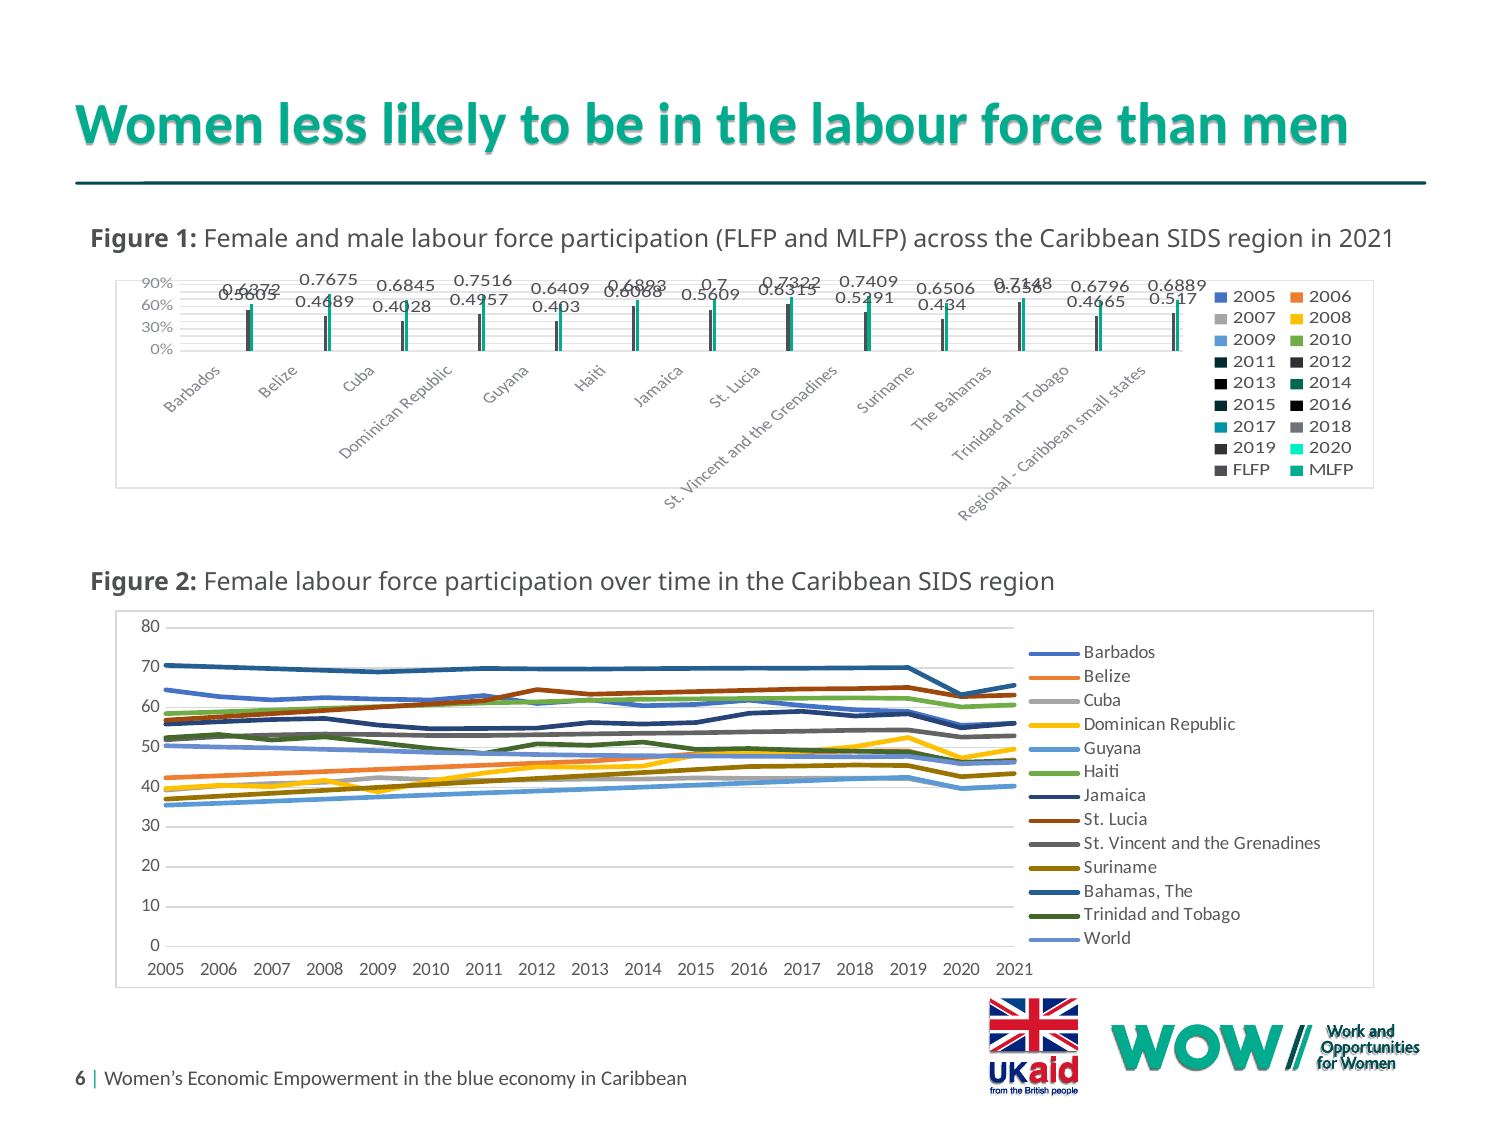

# Women less likely to be in the labour force than men
Figure 1: Female and male labour force participation (FLFP and MLFP) across the Caribbean SIDS region in 2021
### Chart
| Category | 2005 | 2006 | 2007 | 2008 | 2009 | 2010 | 2011 | 2012 | 2013 | 2014 | 2015 | 2016 | 2017 | 2018 | 2019 | 2020 | FLFP | MLFP |
|---|---|---|---|---|---|---|---|---|---|---|---|---|---|---|---|---|---|---|
| Barbados | None | None | None | None | None | None | None | None | None | None | None | None | None | None | None | None | 0.5605 | 0.6372 |
| Belize | None | None | None | None | None | None | None | None | None | None | None | None | None | None | None | None | 0.4689 | 0.7675 |
| Cuba | None | None | None | None | None | None | None | None | None | None | None | None | None | None | None | None | 0.4028 | 0.6845 |
| Dominican Republic | None | None | None | None | None | None | None | None | None | None | None | None | None | None | None | None | 0.4957 | 0.7516 |
| Guyana | None | None | None | None | None | None | None | None | None | None | None | None | None | None | None | None | 0.403 | 0.6409 |
| Haiti | None | None | None | None | None | None | None | None | None | None | None | None | None | None | None | None | 0.6068 | 0.6893 |
| Jamaica | None | None | None | None | None | None | None | None | None | None | None | None | None | None | None | None | 0.5609 | 0.7 |
| St. Lucia | None | None | None | None | None | None | None | None | None | None | None | None | None | None | None | None | 0.6315 | 0.7322 |
| St. Vincent and the Grenadines | None | None | None | None | None | None | None | None | None | None | None | None | None | None | None | None | 0.5291 | 0.7409 |
| Suriname | None | None | None | None | None | None | None | None | None | None | None | None | None | None | None | None | 0.434 | 0.6506 |
| The Bahamas | None | None | None | None | None | None | None | None | None | None | None | None | None | None | None | None | 0.656 | 0.7148 |
| Trinidad and Tobago | None | None | None | None | None | None | None | None | None | None | None | None | None | None | None | None | 0.4665 | 0.6796 |
| Regional - Caribbean small states | None | None | None | None | None | None | None | None | None | None | None | None | None | None | None | None | 0.517 | 0.6889 |Figure 2: Female labour force participation over time in the Caribbean SIDS region
### Chart
| Category | Barbados | Belize | Cuba | Dominican Republic | Guyana | Haiti | Jamaica | St. Lucia | St. Vincent and the Grenadines | Suriname | Bahamas, The | Trinidad and Tobago | World |
|---|---|---|---|---|---|---|---|---|---|---|---|---|---|
| 2005 | 64.4789962768554 | 42.3670005798339 | 39.2960014343262 | 39.6759986877441 | 35.4970016479492 | 58.4959983825684 | 55.8639984130859 | 56.8520011901855 | 51.9259986877441 | 37.0299987792969 | 70.6299972534179 | 52.4379997253418 | 50.431429965622 |
| 2006 | 62.7649993896484 | 42.8899993896483 | 40.3489990234375 | 40.4790000915526 | 35.9889984130859 | 58.935001373291 | 56.4410018920898 | 57.6730003356934 | 52.7299995422363 | 37.757999420166 | 70.2160034179688 | 53.2540016174315 | 50.116996818429 |
| 2007 | 61.9490013122559 | 43.4179992675781 | 40.9529991149902 | 40.1609992980957 | 36.5040016174315 | 59.3730010986327 | 57.0139999389648 | 58.4900016784668 | 53.1269989013672 | 38.4930000305176 | 69.8000030517578 | 51.8689994812012 | 49.9078856809564 |
| 2008 | 62.5130004882813 | 43.9480018615723 | 41.2459983825684 | 41.7519989013672 | 37.0299987792969 | 59.8089981079102 | 57.2840003967285 | 59.3050003051758 | 53.3569984436034 | 39.2330017089844 | 69.3789978027342 | 52.652000427246 | 49.524724045117 |
| 2009 | 62.1419982910156 | 44.4770011901855 | 42.4210014343262 | 38.8520011901855 | 37.5530014038085 | 60.2439994812012 | 55.6150016784668 | 60.1170005798339 | 53.2369995117188 | 39.9749984741211 | 68.9550018310545 | 51.2039985656738 | 49.201759730262 |
| 2010 | 61.9220008850098 | 45.0029983520508 | 41.9049987792968 | 41.5940017700195 | 38.064998626709 | 60.6769981384277 | 54.6959991455078 | 60.9300003051758 | 52.9860000610351 | 40.7179985046387 | 69.3870010375976 | 49.7220001220703 | 48.7650068468786 |
| 2011 | 63.0320014953613 | 45.5299987792969 | 41.6800003051758 | 43.5870018005371 | 38.5699996948242 | 61.185001373291 | 54.7779998779297 | 61.7439994812012 | 52.9930000305176 | 41.4630012512207 | 69.8430023193359 | 48.4959983825684 | 48.5163348328444 |
| 2012 | 61.0390014648438 | 46.0519981384277 | 41.8849983215332 | 45.1349983215332 | 39.0610008239746 | 61.4490013122559 | 54.8680000305176 | 64.5350036621094 | 53.1809997558594 | 42.2080001831055 | 69.7289962768554 | 50.9059982299805 | 48.2253260197818 |
| 2013 | 61.9529991149902 | 46.5719985961914 | 42.0559997558594 | 45.0190010070801 | 39.5470008850098 | 61.8499984741211 | 56.2550010681152 | 63.3650016784668 | 53.4109992980957 | 42.9550018310547 | 69.6849975585936 | 50.5470008850098 | 48.0231934706596 |
| 2014 | 60.4640007019043 | 47.4860000610351 | 42.0439987182617 | 45.3030014038085 | 40.0410003662109 | 62.1049995422363 | 55.8660011291504 | 63.6990013122559 | 53.5639991760254 | 43.7029991149902 | 69.7890014648438 | 51.3450012207031 | 47.9057097682324 |
| 2015 | 60.8199996948242 | 48.3619995117188 | 42.3470001220703 | 48.0960006713866 | 40.5499992370605 | 62.2019996643065 | 56.2509994506835 | 64.0319976806641 | 53.6870002746582 | 44.4529991149902 | 69.8600006103516 | 49.5029983520508 | 47.865735028703 |
| 2016 | 61.8810005187988 | 49.2379989624023 | 42.226001739502 | 48.7610015869141 | 41.0730018615723 | 62.298999786377 | 58.5960006713866 | 64.3629989624022 | 53.9249992370605 | 45.2039985656738 | 69.9160003662109 | 49.7249984741211 | 47.7934749307435 |
| 2017 | 60.5060005187988 | 48.8479995727538 | 42.2340011596679 | 48.9599990844726 | 41.6069984436035 | 62.3650016784668 | 59.0730018615723 | 64.6930007934569 | 54.0839996337891 | 45.3440017700194 | 69.8990020751953 | 49.2919998168945 | 47.7363688407466 |
| 2018 | 59.4659996032715 | 49.076000213623 | 42.2869987487793 | 50.2299995422363 | 42.152000427246 | 62.4620018005371 | 57.9160003662109 | 64.7730026245117 | 54.3349990844726 | 45.5880012512207 | 69.9729995727537 | 49.064998626709 | 47.6424176527641 |
| 2019 | 59.027000427246 | 49.1069984436035 | 42.1759986877441 | 52.5099983215332 | 42.5060005187988 | 62.3190002441406 | 58.4389991760254 | 65.0790023803711 | 54.3919982910156 | 45.443000793457 | 70.0619964599609 | 48.8689994812012 | 47.7622367587826 |
| 2020 | 55.5620002746582 | 45.8590011596679 | 39.7109985351563 | 47.3489990234375 | 39.6889991760254 | 60.1730003356934 | 54.9300003051758 | 62.7690010070801 | 52.5880012512207 | 42.6669998168945 | 63.2319984436035 | 46.3110008239746 | 45.9234877955599 |
| 2021 | 56.0550003051758 | 46.8969993591309 | 40.2849998474121 | 49.5769996643065 | 40.3040008544921 | 60.6860008239746 | 56.0950012207031 | 63.1580009460449 | 52.9129981994629 | 43.4490013122559 | 65.6269989013672 | 46.6510009765625 | 46.2865256061518 |
5 | Women’s Economic Empowerment in the blue economy in Caribbean